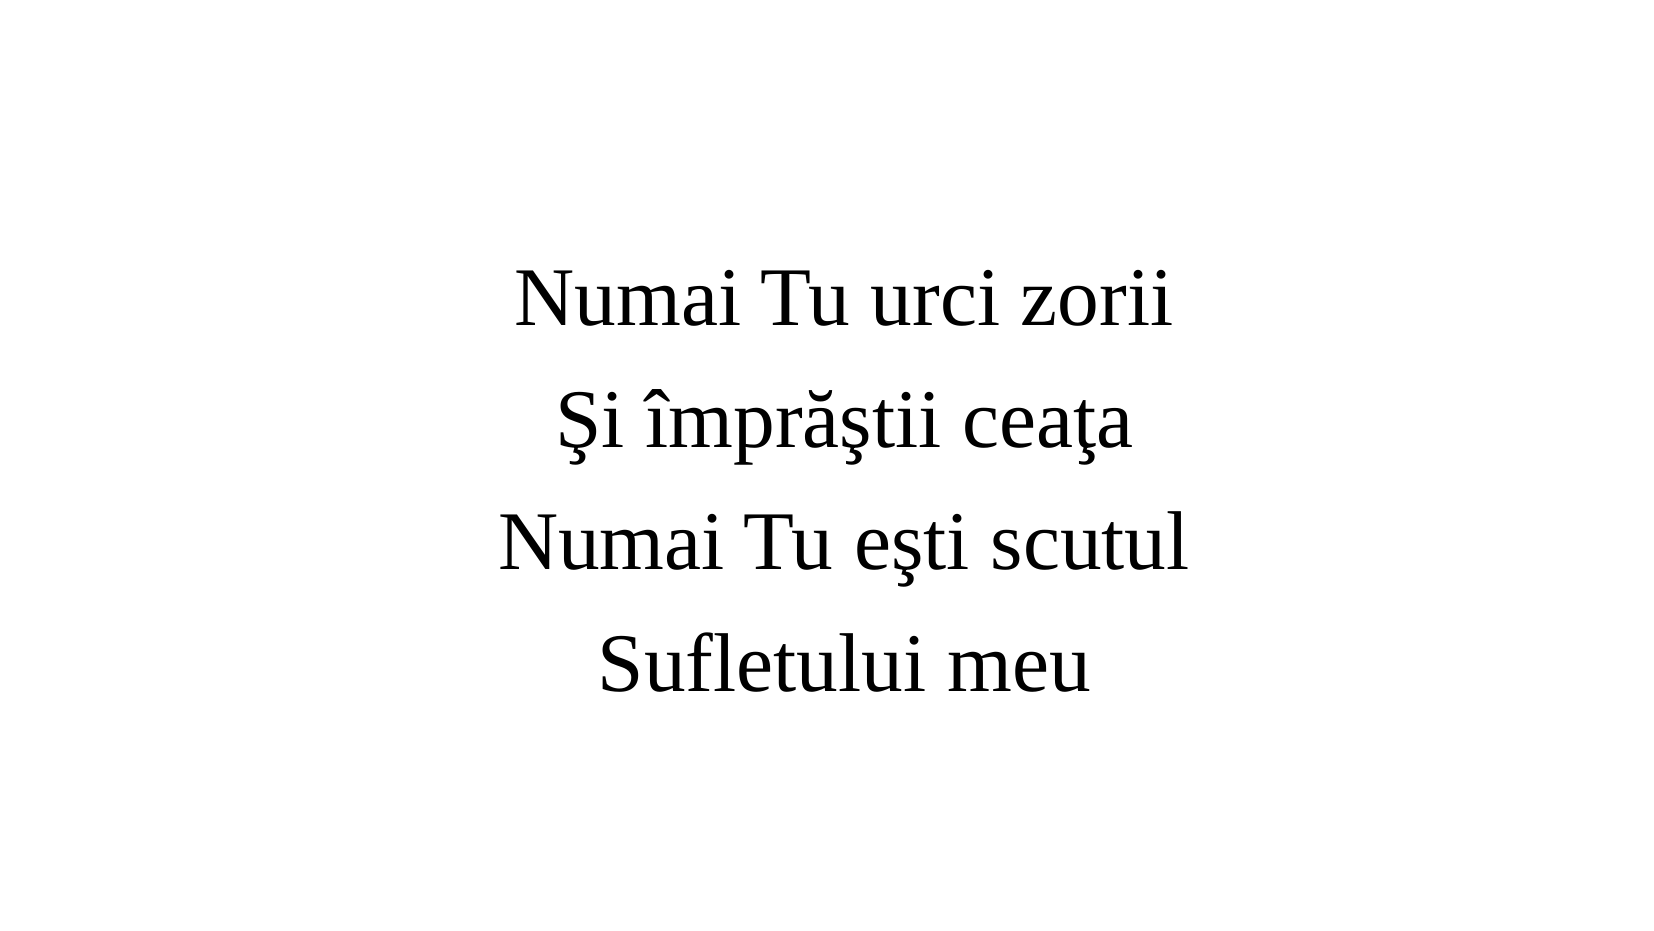

# Numai Tu urci zorii
Şi împrăştii ceaţa
Numai Tu eşti scutul
Sufletului meu